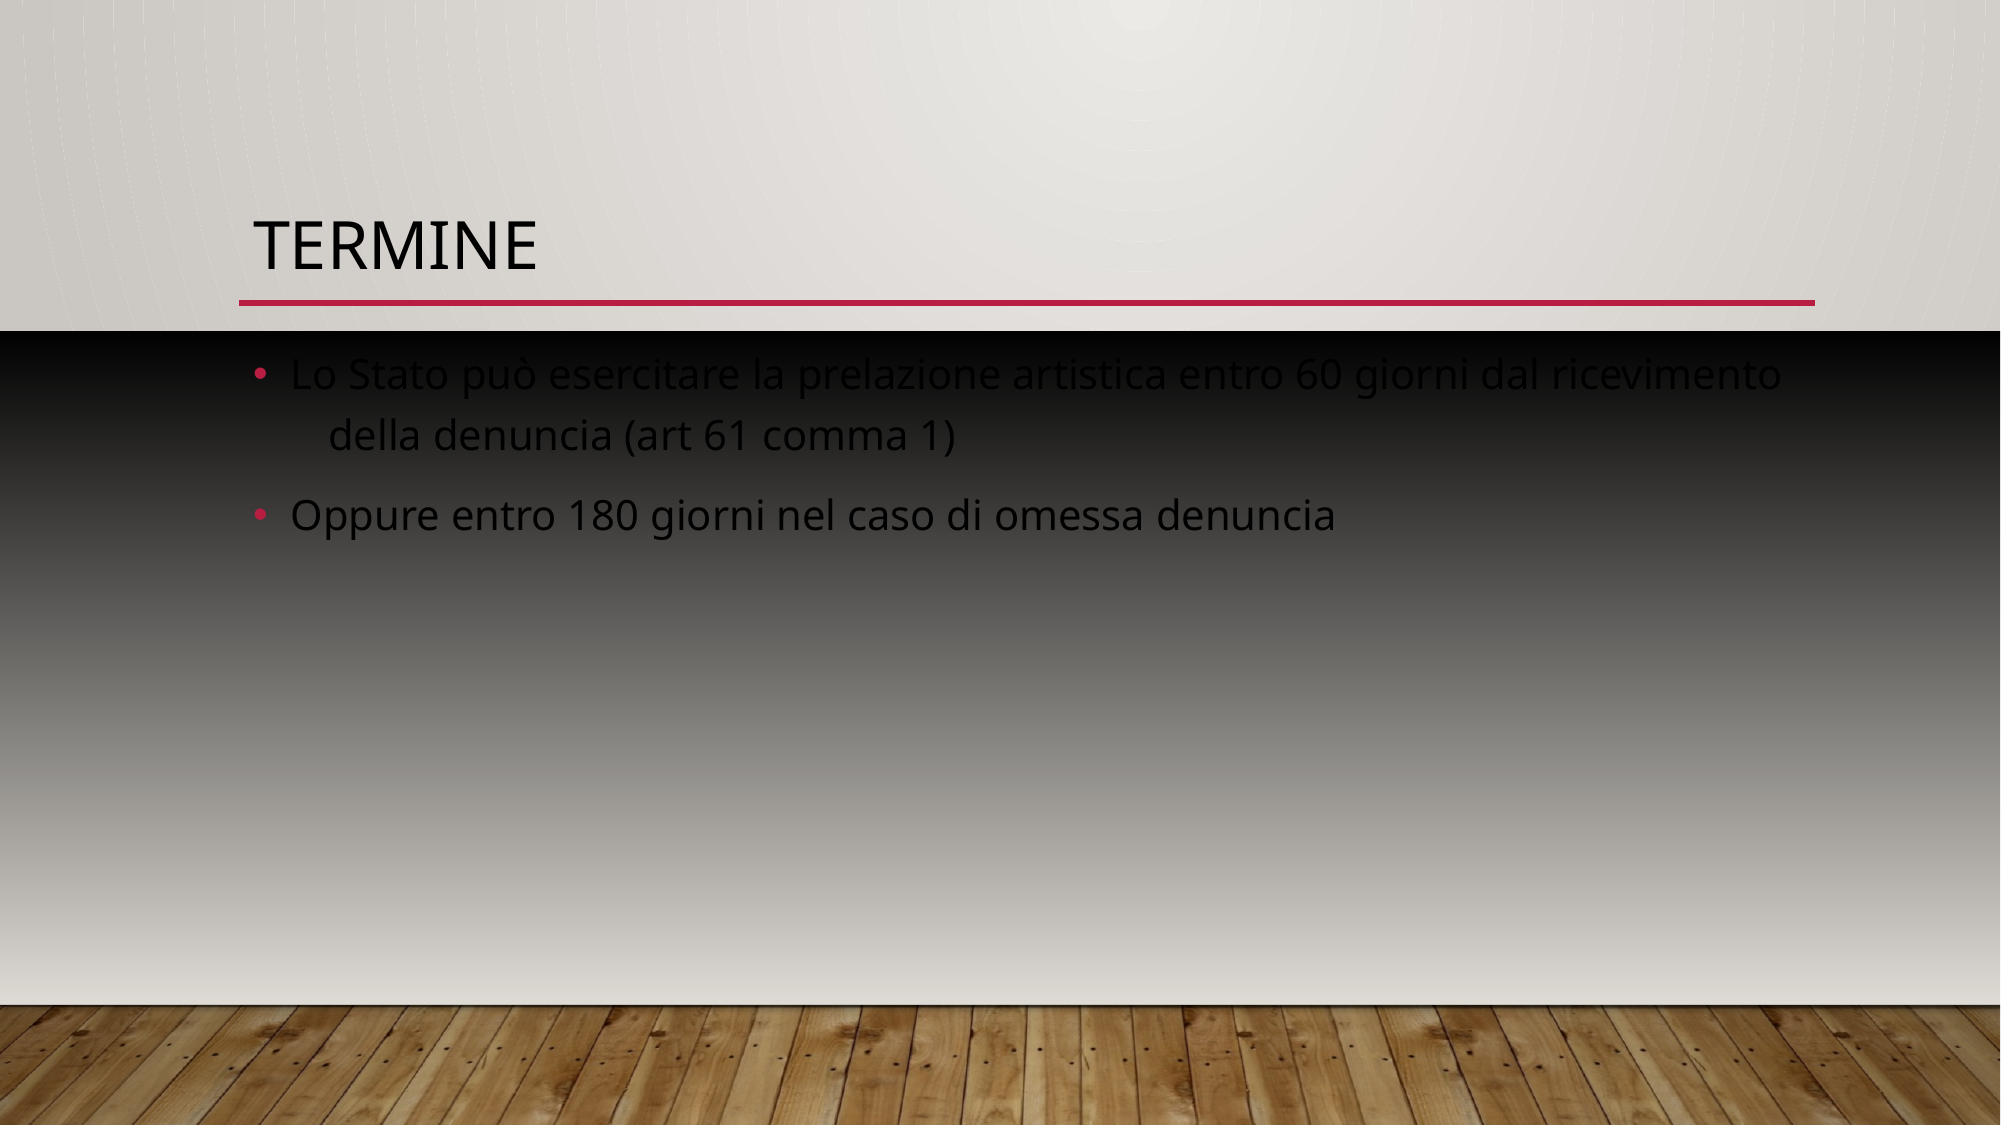

# termine
Lo Stato può esercitare la prelazione artistica entro 60 giorni dal ricevimento della denuncia (art 61 comma 1)
Oppure entro 180 giorni nel caso di omessa denuncia